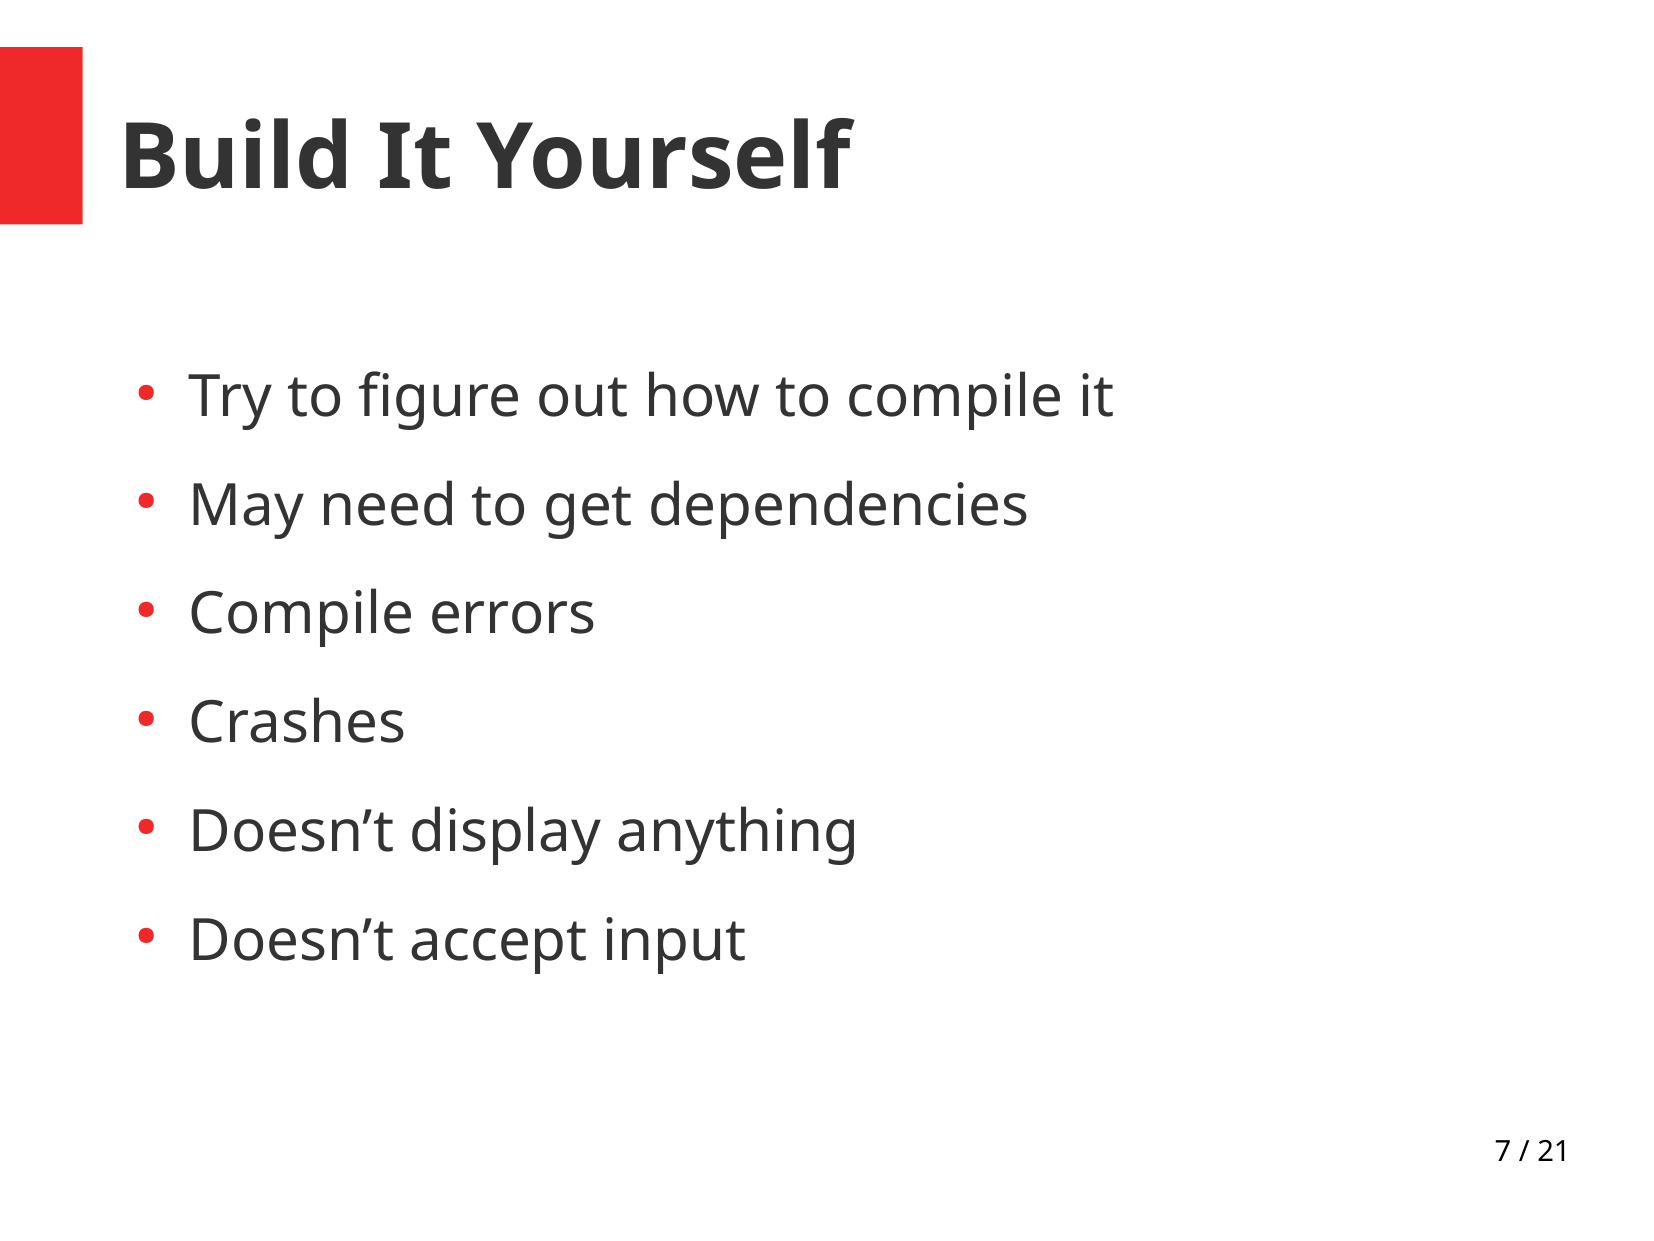

# Build It Yourself
Try to figure out how to compile it
May need to get dependencies
Compile errors
Crashes
Doesn’t display anything
Doesn’t accept input
7